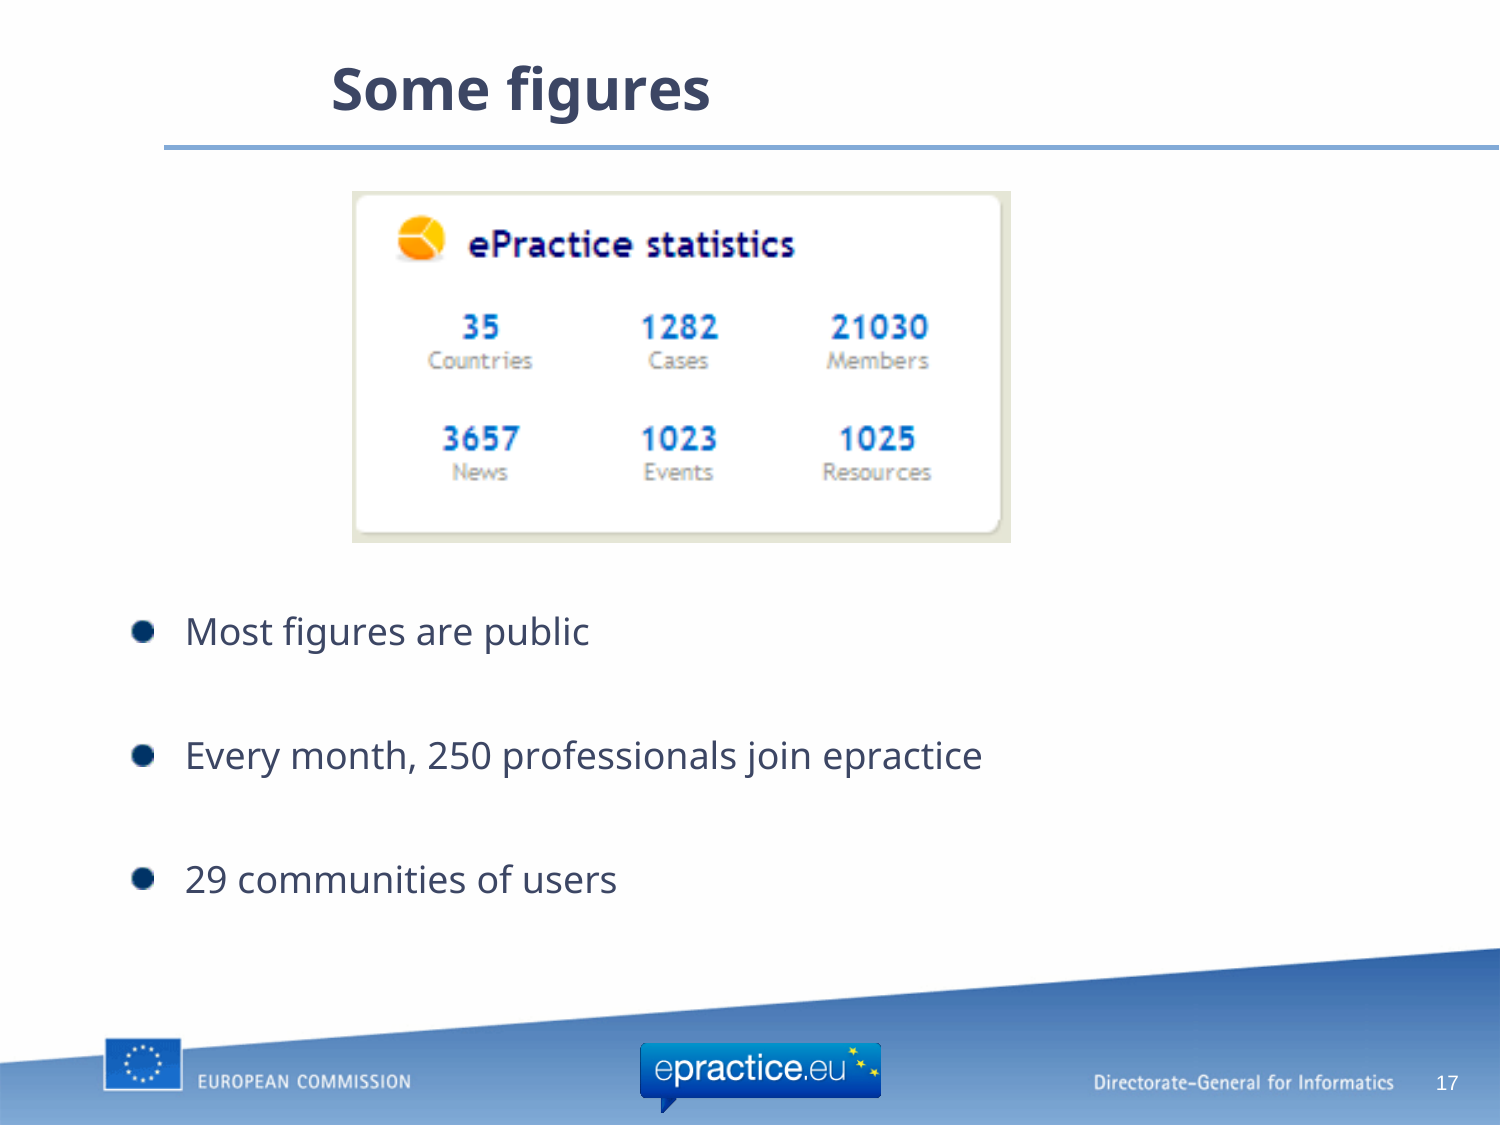

# Some figures
Most figures are public
Every month, 250 professionals join epractice
29 communities of users